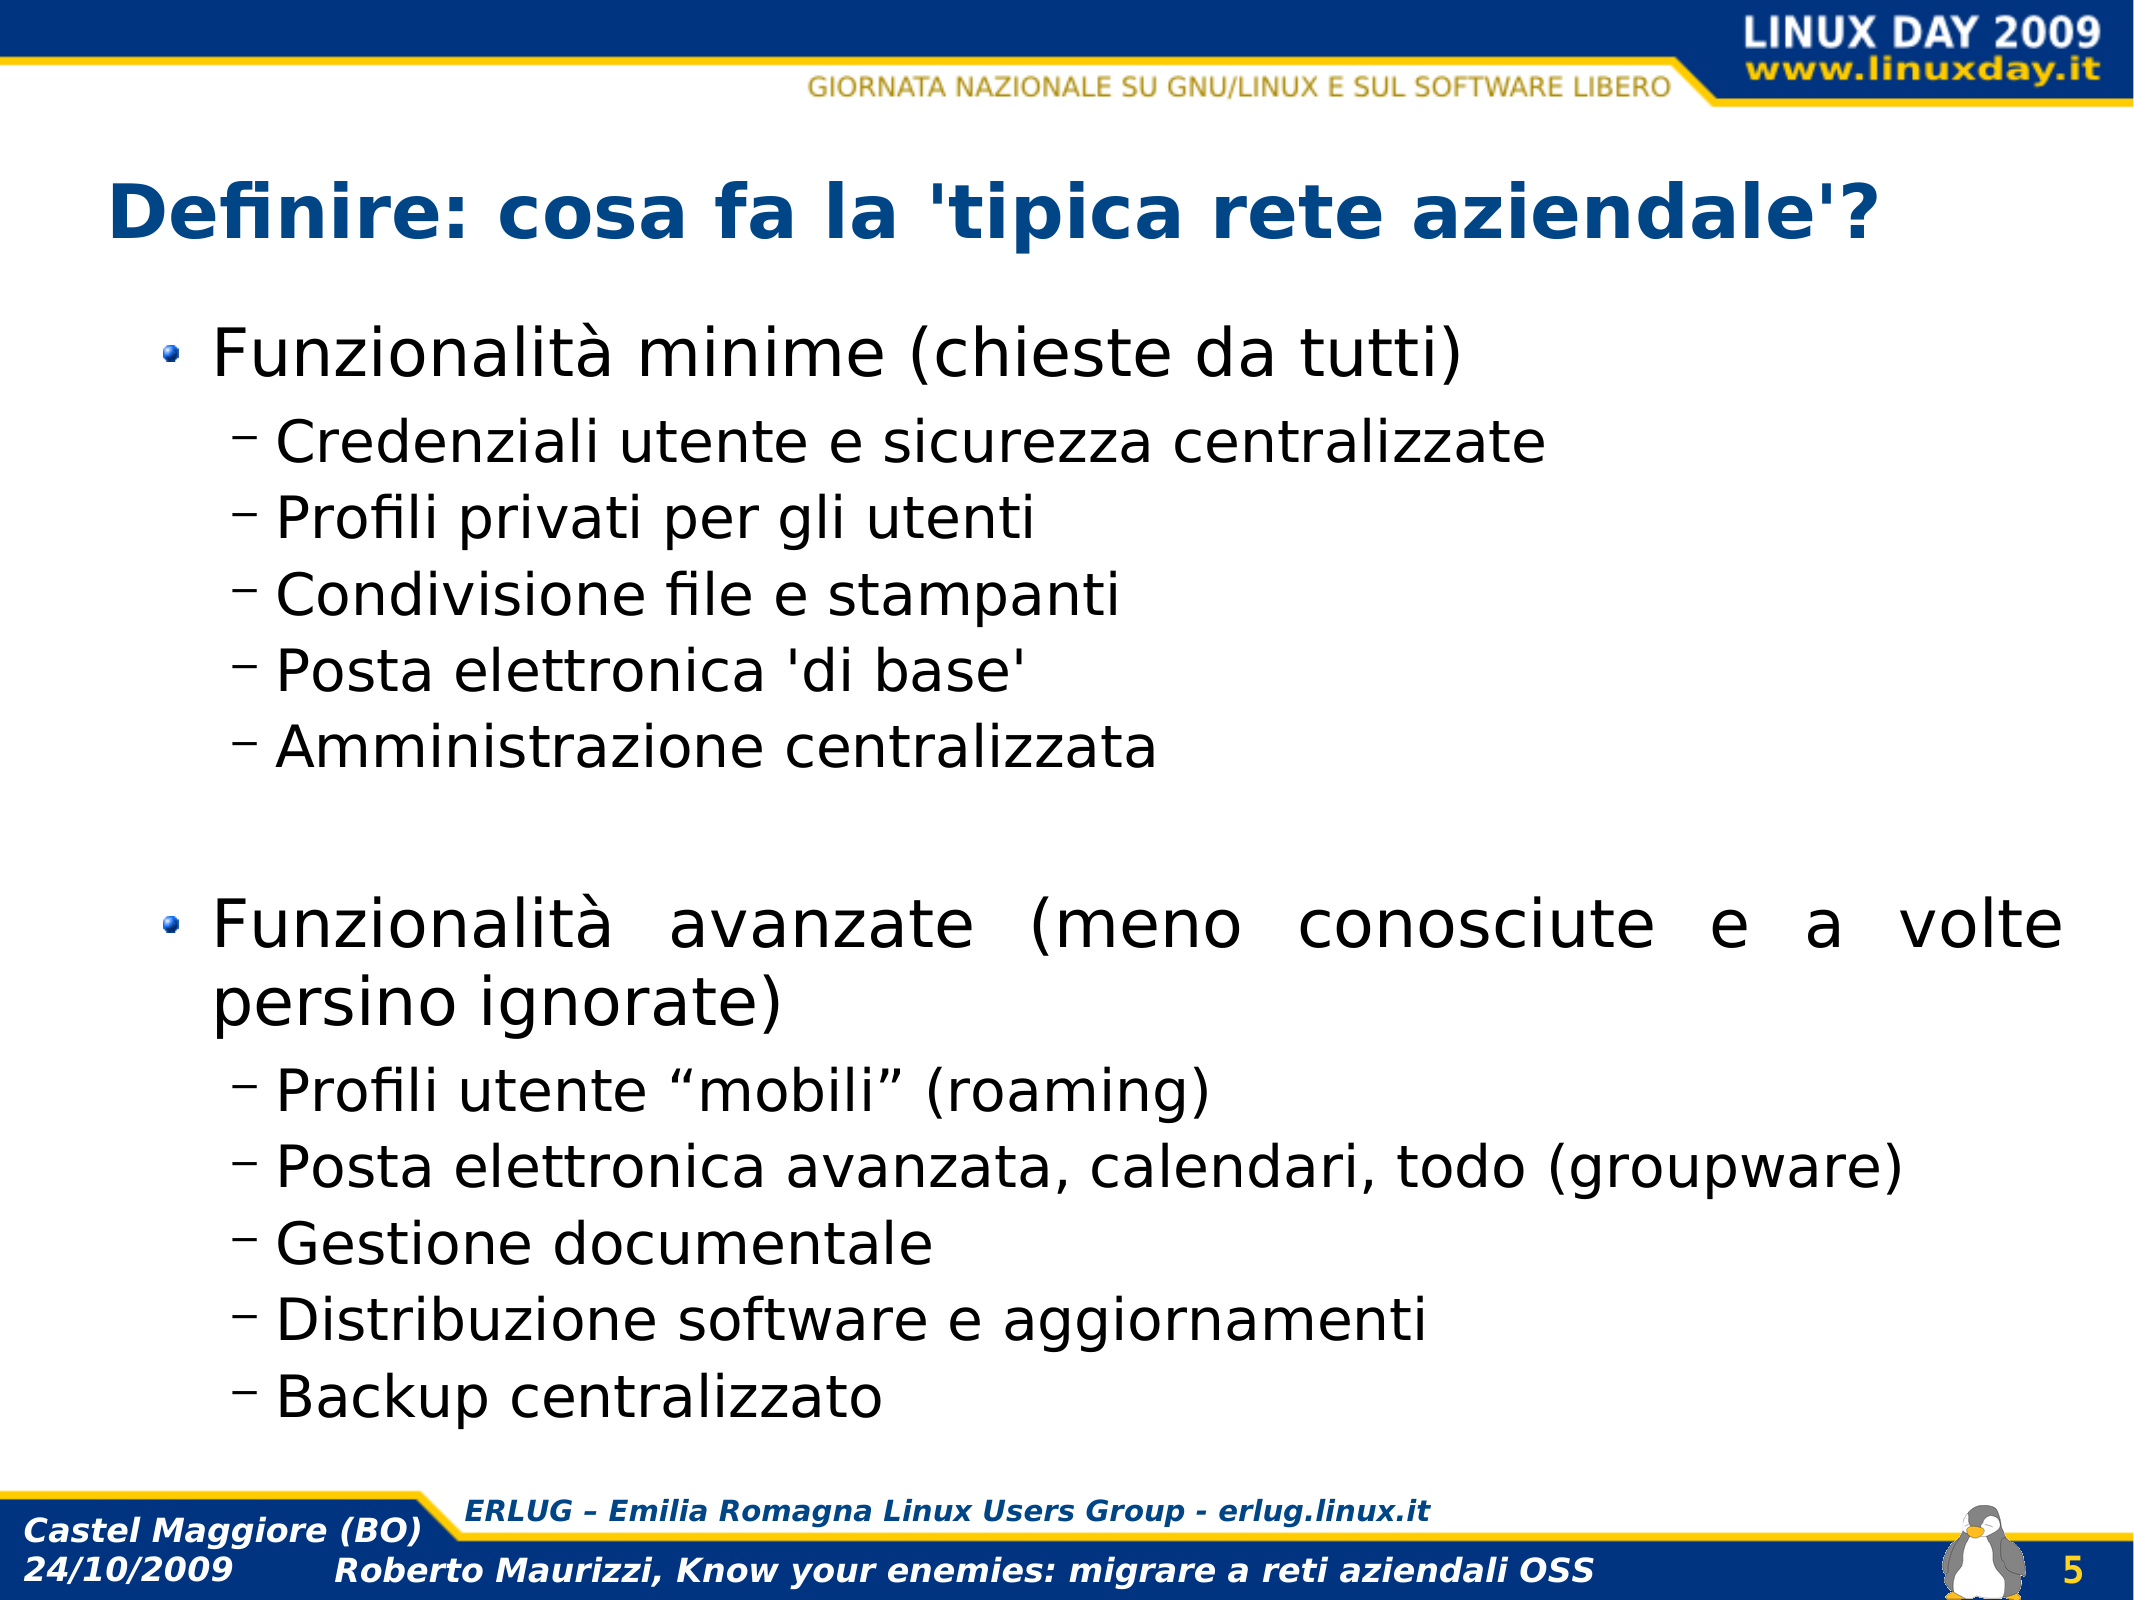

# Definire: cosa fa la 'tipica rete aziendale'?
Funzionalità minime (chieste da tutti)
Credenziali utente e sicurezza centralizzate
Profili privati per gli utenti
Condivisione file e stampanti
Posta elettronica 'di base'
Amministrazione centralizzata
Funzionalità avanzate (meno conosciute e a volte persino ignorate)
Profili utente “mobili” (roaming)
Posta elettronica avanzata, calendari, todo (groupware)
Gestione documentale
Distribuzione software e aggiornamenti
Backup centralizzato